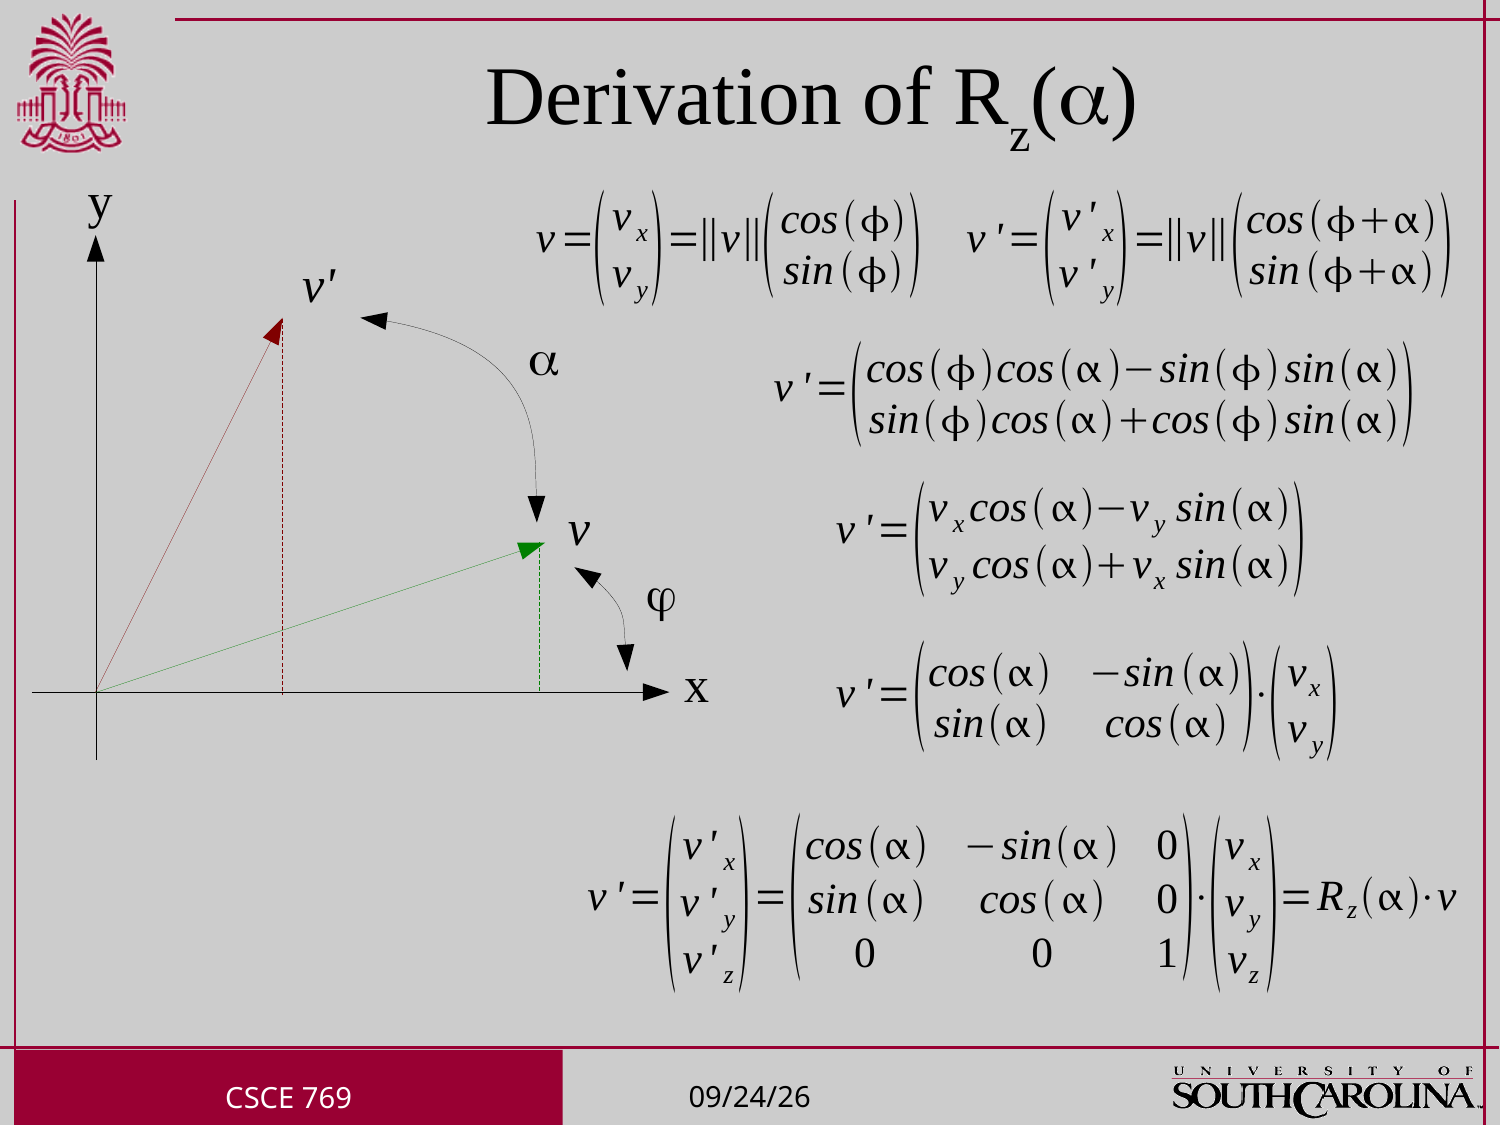

# Derivation of Rz(a)
y
v'
a
v
j
x